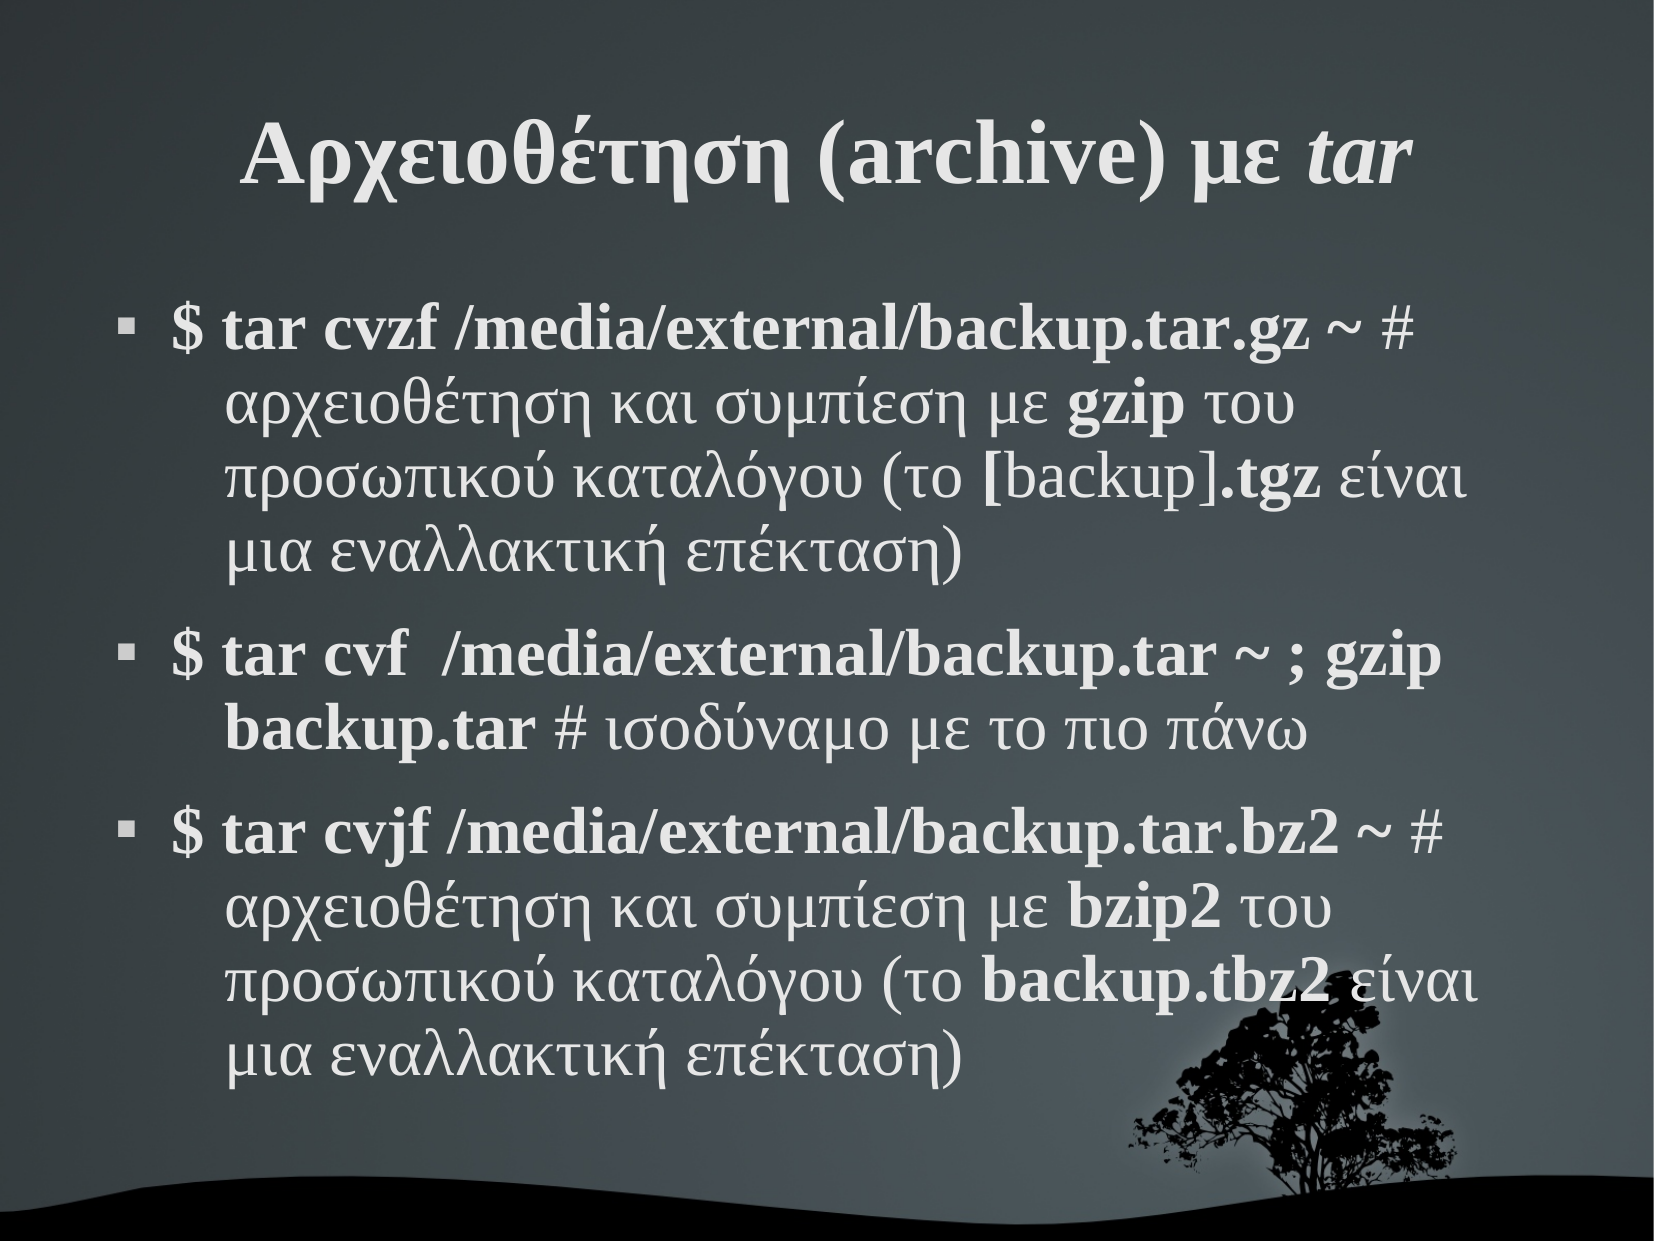

Αρχειοθέτηση (archive) με tar
# $ tar cvzf /media/external/backup.tar.gz ~ # αρχειοθέτηση και συμπίεση με gzip του προσωπικού καταλόγου (το [backup].tgz είναι μια εναλλακτική επέκταση)
$ tar cvf /media/external/backup.tar ~ ; gzip backup.tar # ισοδύναμο με το πιο πάνω
$ tar cvjf /media/external/backup.tar.bz2 ~ # αρχειοθέτηση και συμπίεση με bzip2 του προσωπικού καταλόγου (το backup.tbz2 είναι μια εναλλακτική επέκταση)